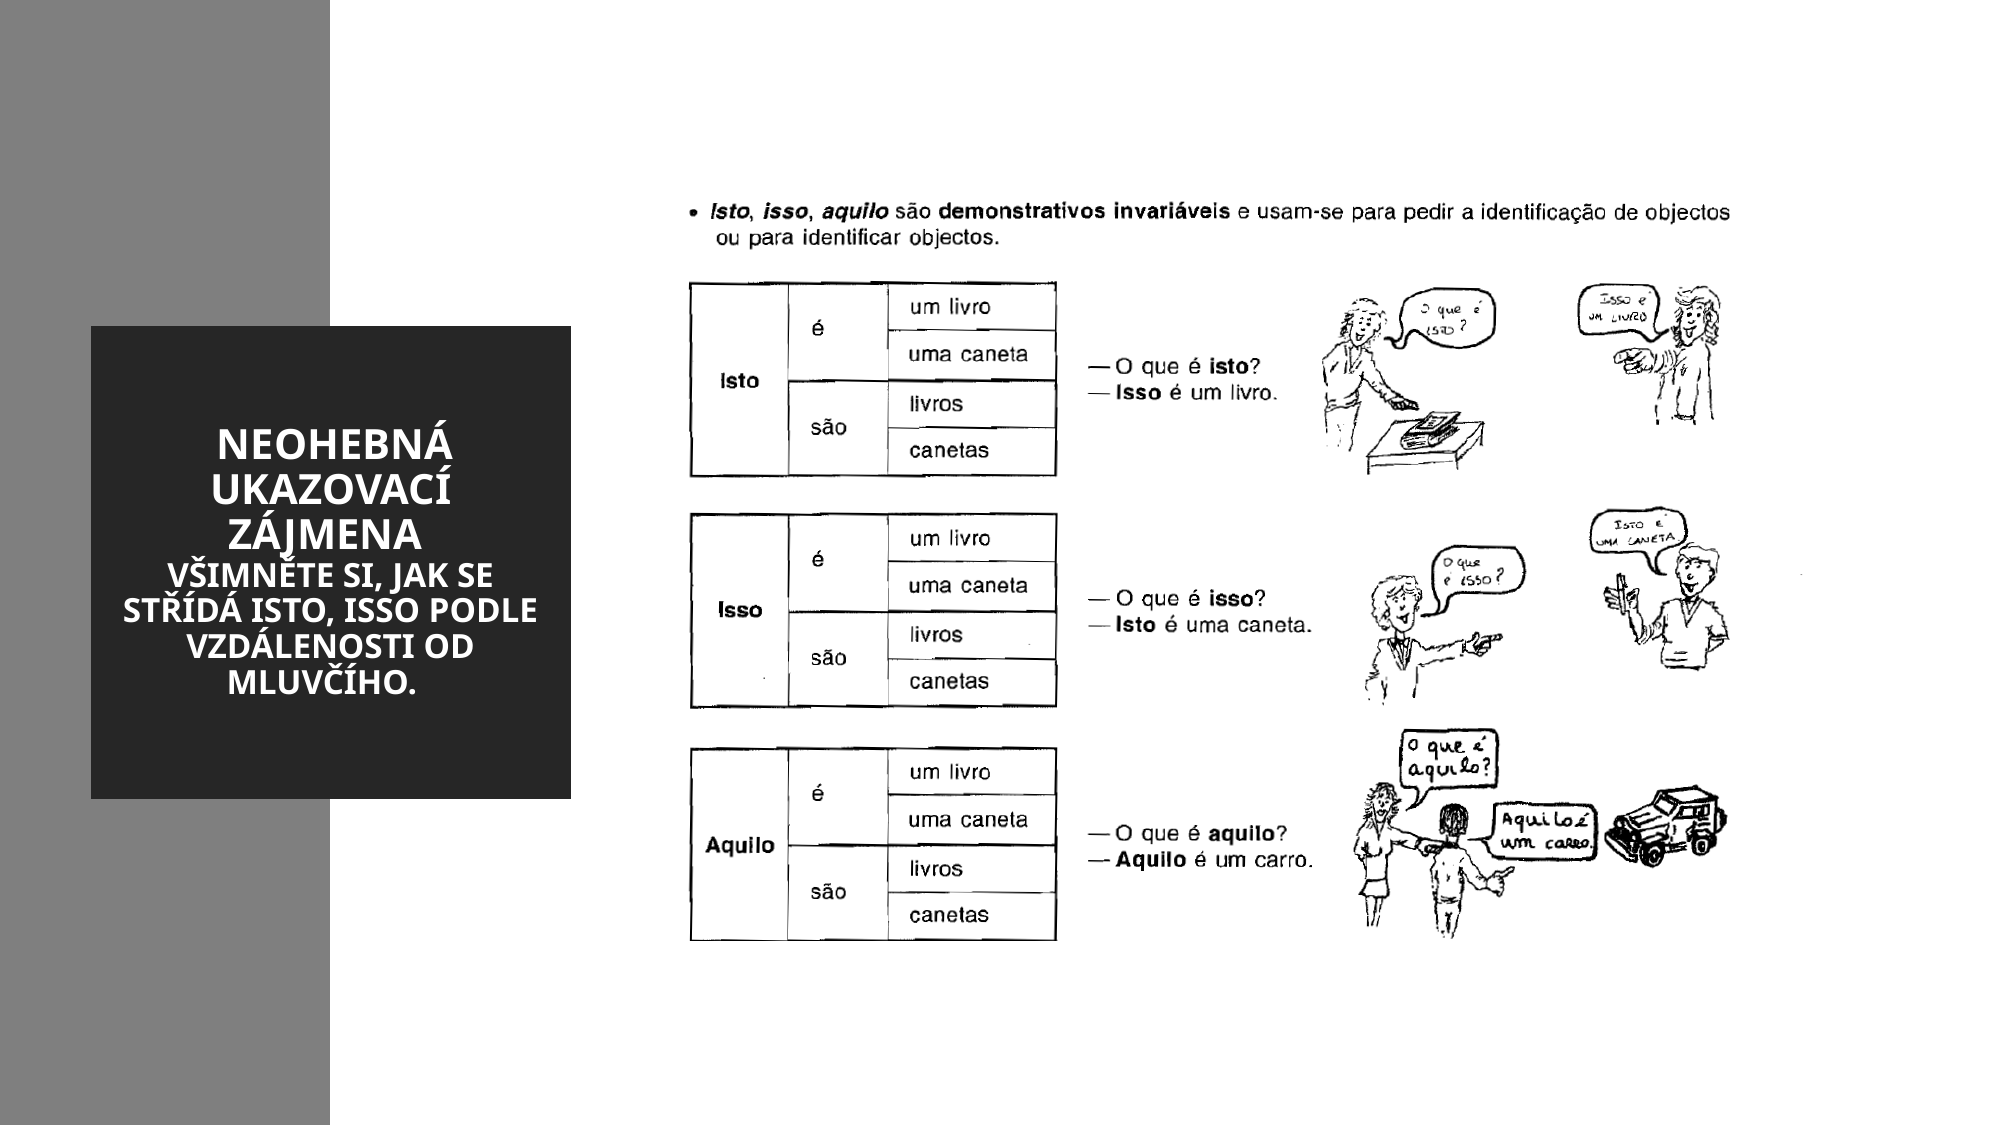

# NEOHEBNÁ UKAZOVACÍ ZÁJMENA VŠIMNĚTE SI, JAK SE STŘÍDÁ ISTO, ISSO PODLE VZDÁLENOSTI OD MLUVČÍHO.